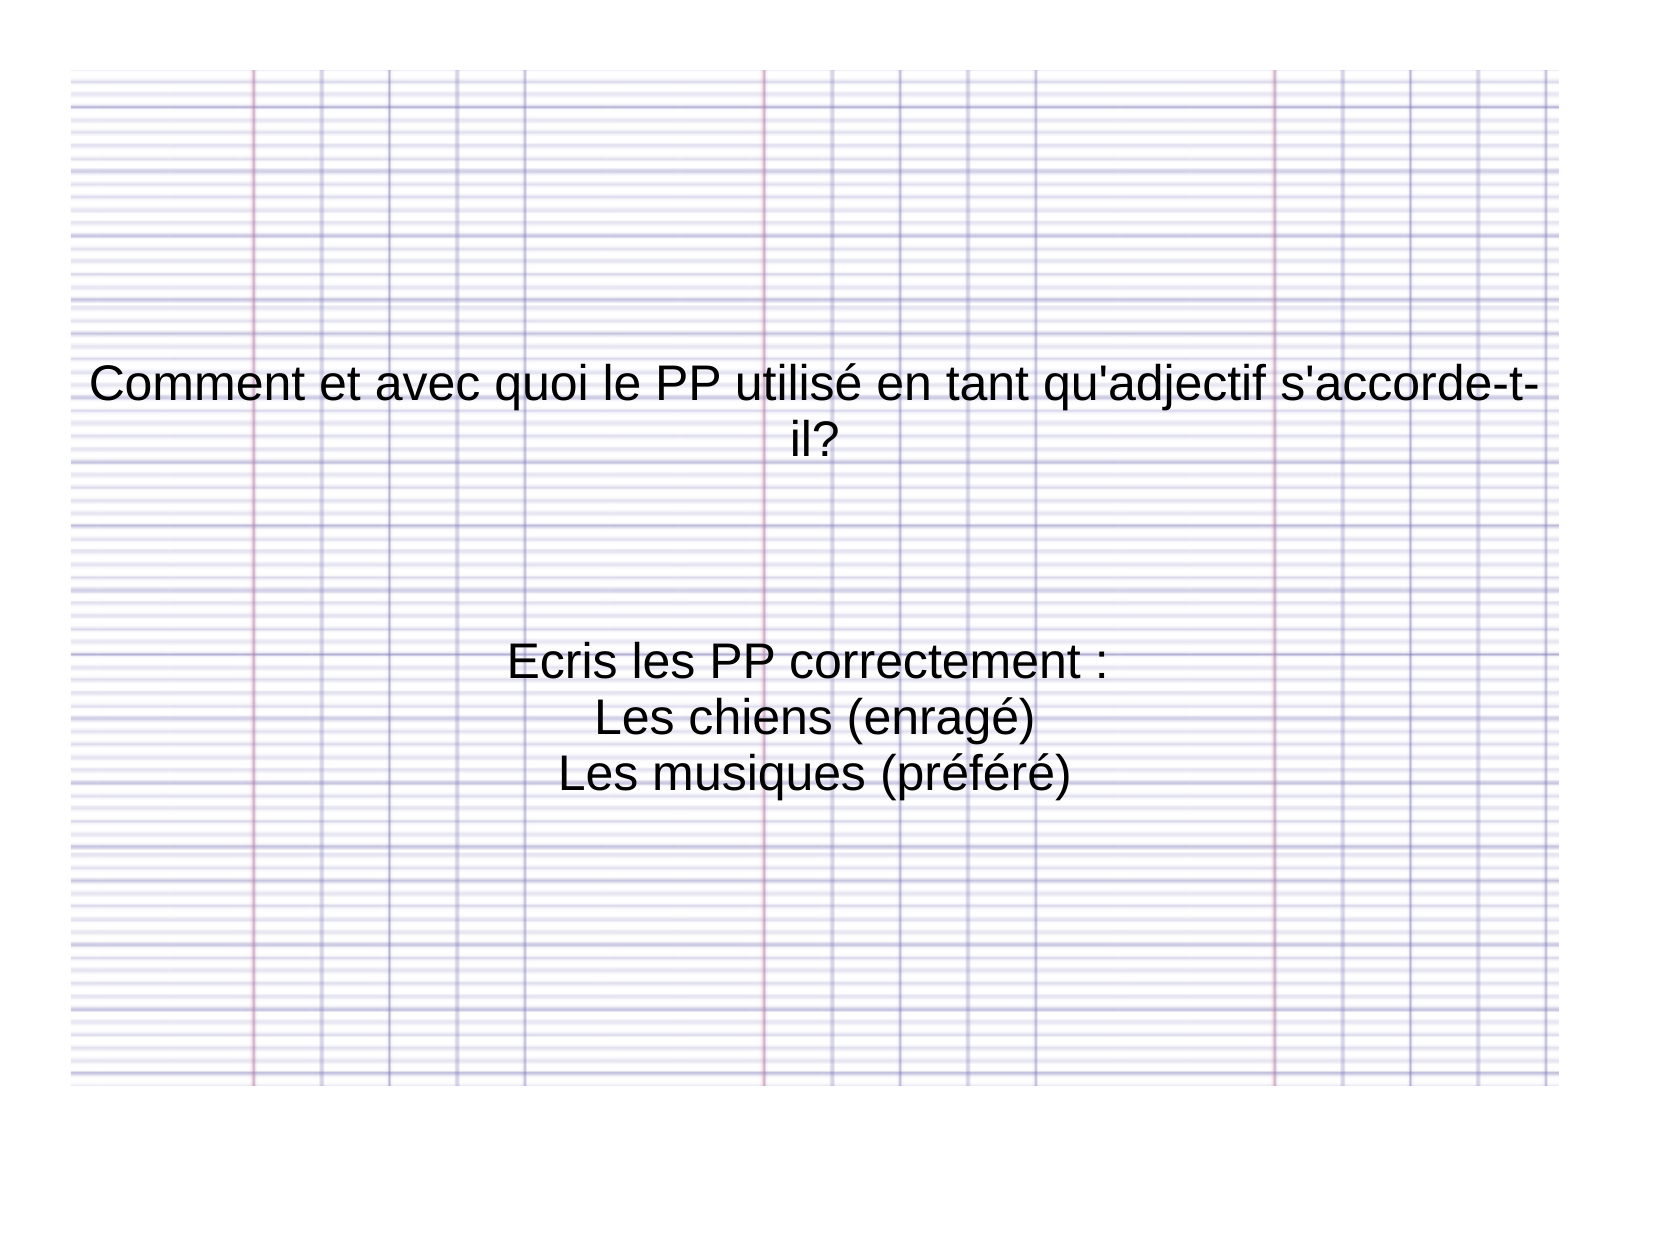

# Comment et avec quoi le PP utilisé en tant qu'adjectif s'accorde-t-il?
Ecris les PP correctement :
Les chiens (enragé)
Les musiques (préféré)